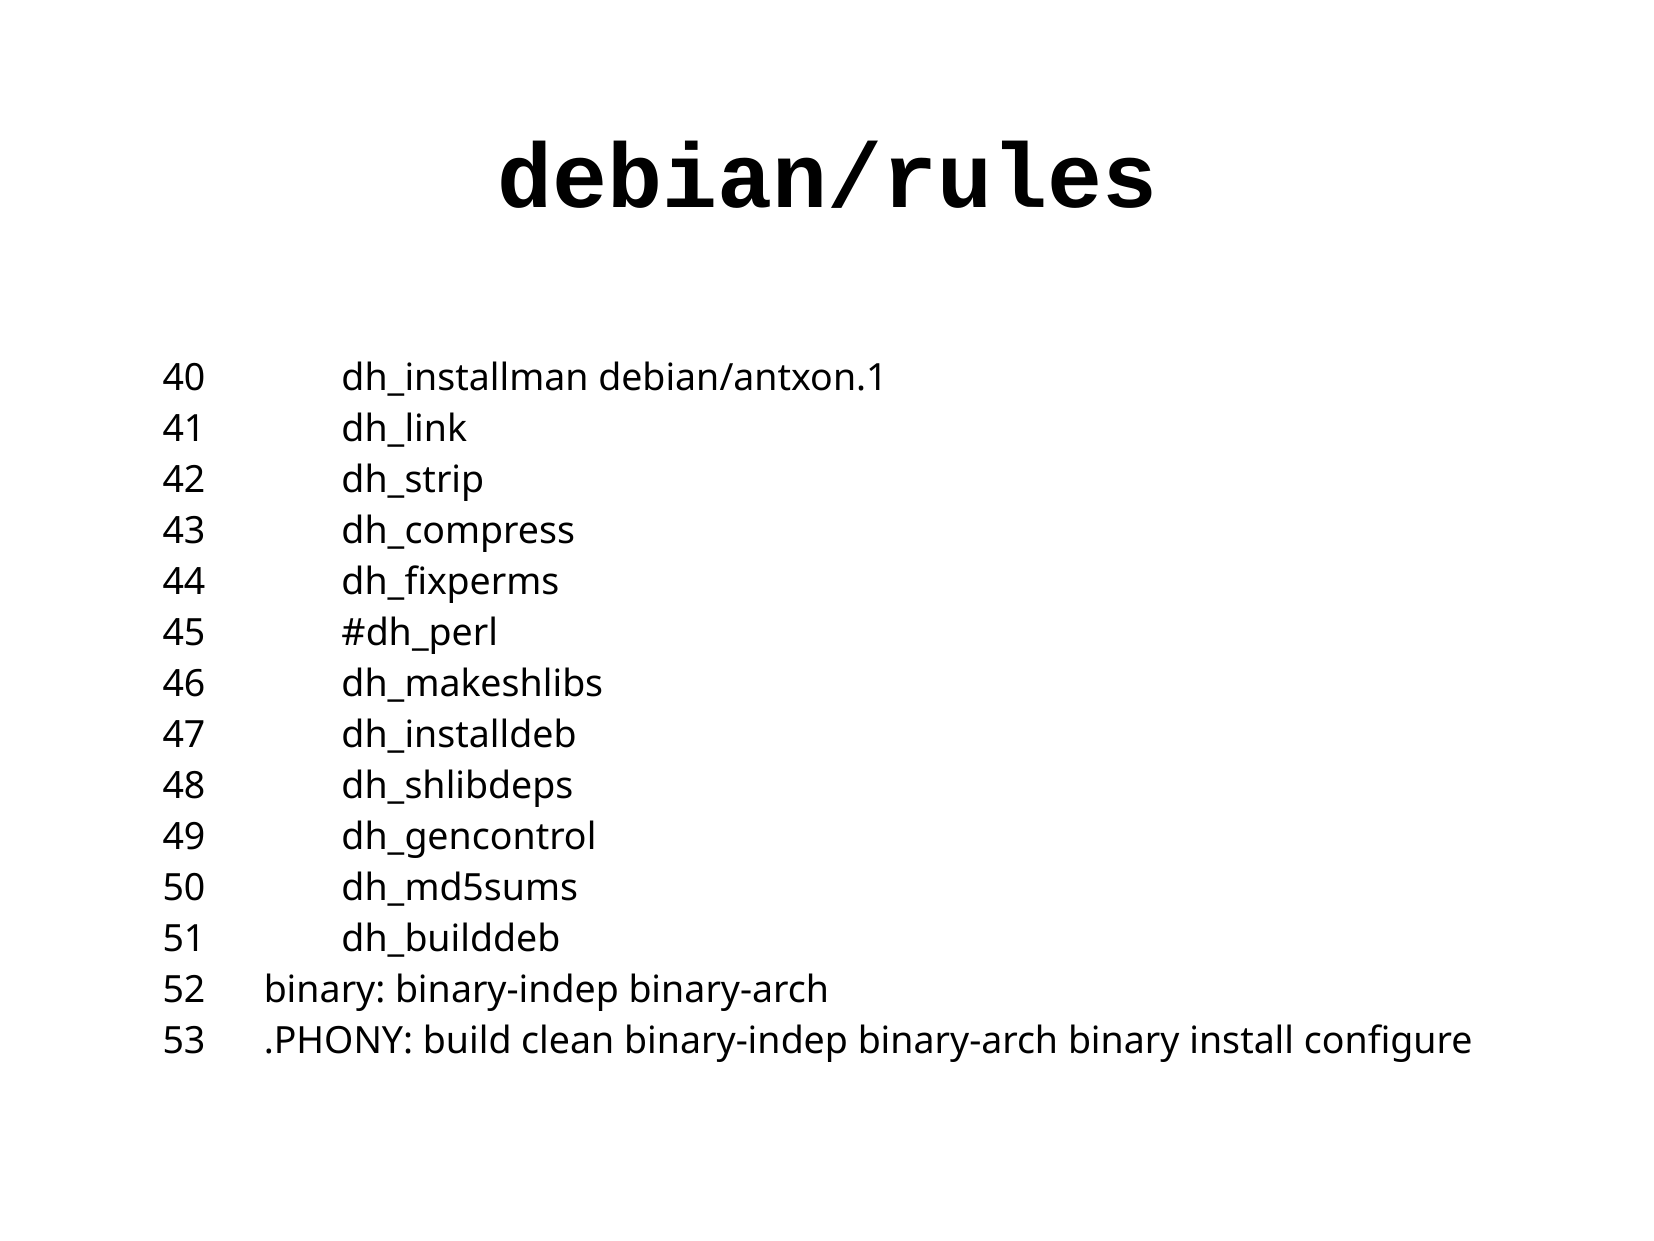

debian/rules
40 dh_installman debian/antxon.1
41 dh_link
42 dh_strip
43 dh_compress
44 dh_fixperms
45 #dh_perl
46 dh_makeshlibs
47 dh_installdeb
48 dh_shlibdeps
49 dh_gencontrol
50 dh_md5sums
51 dh_builddeb
52 binary: binary-indep binary-arch
53 .PHONY: build clean binary-indep binary-arch binary install configure